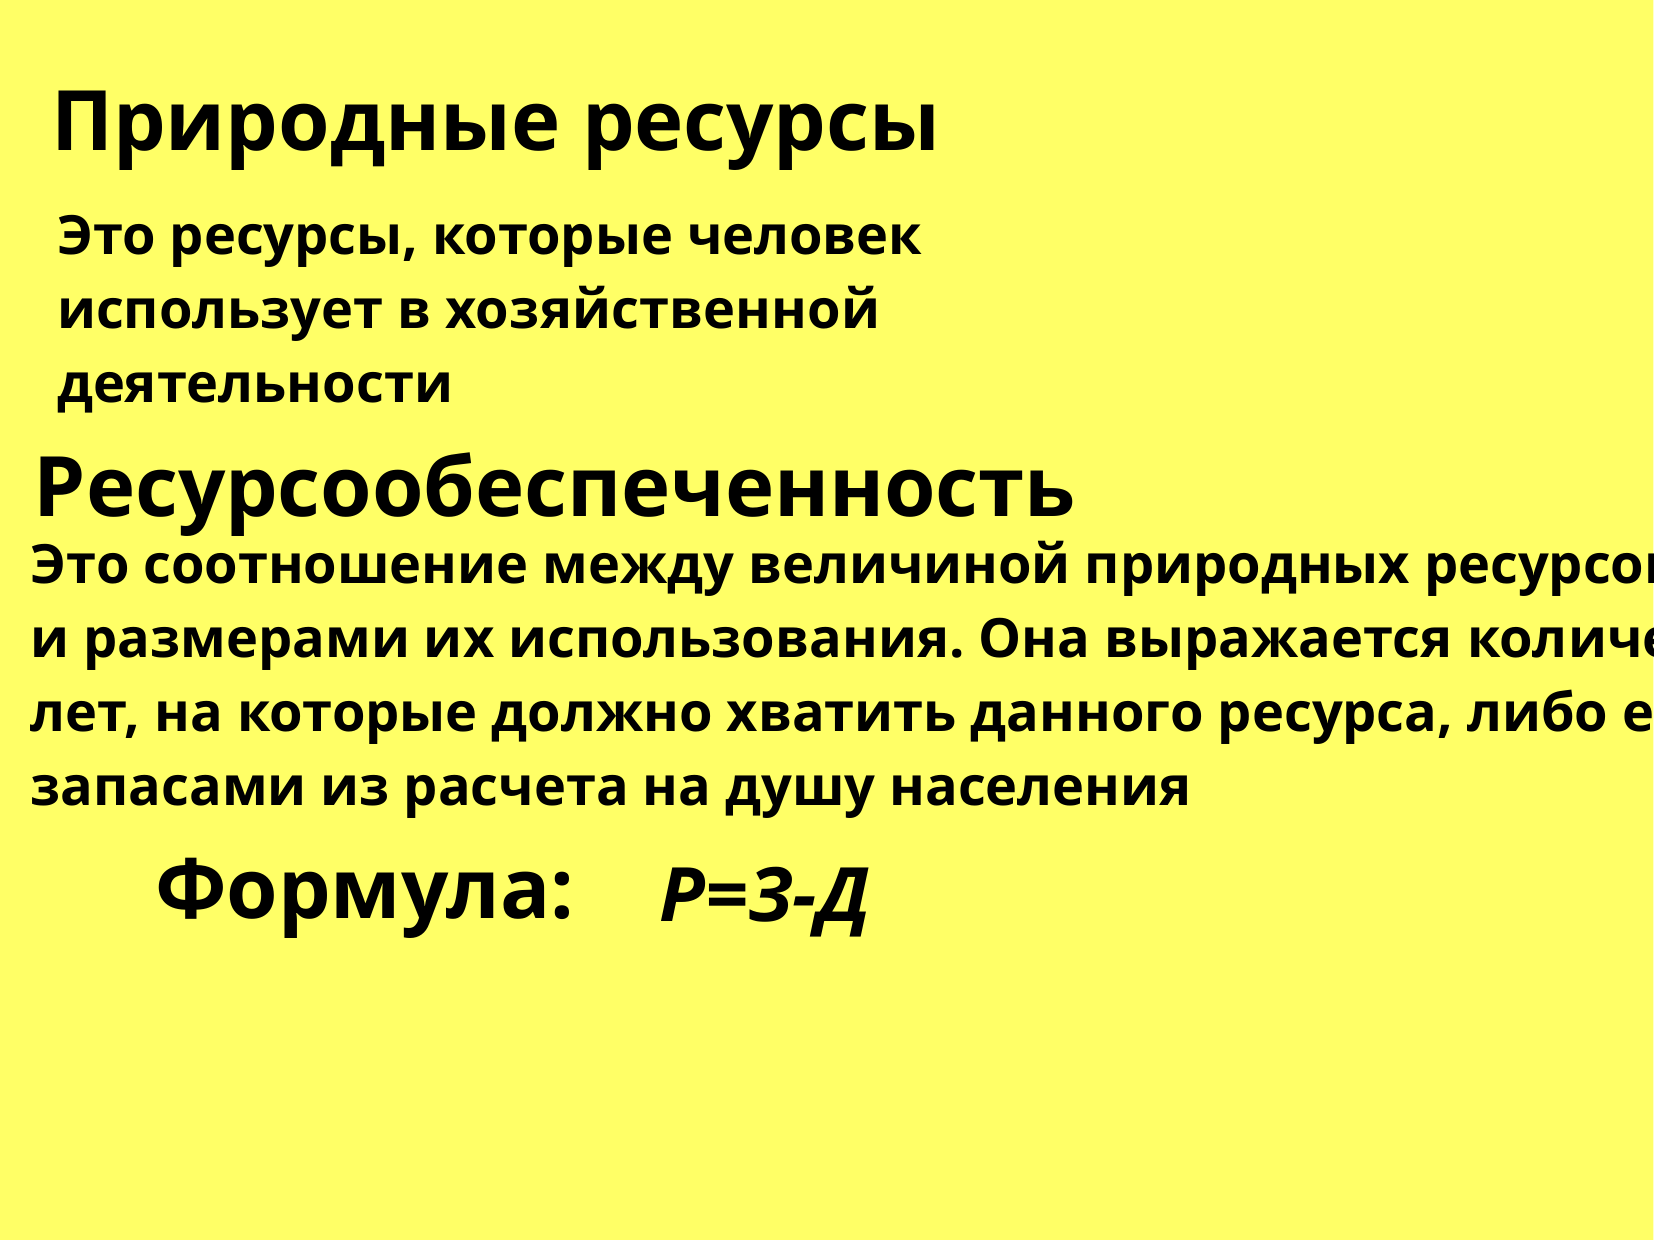

Природные ресурсы
Это ресурсы, которые человек
использует в хозяйственной
деятельности
Ресурсообеспеченность
Это соотношение между величиной природных ресурсов
и размерами их использования. Она выражается количеством
лет, на которые должно хватить данного ресурса, либо его
запасами из расчета на душу населения
 Р=З-Д
Формула: